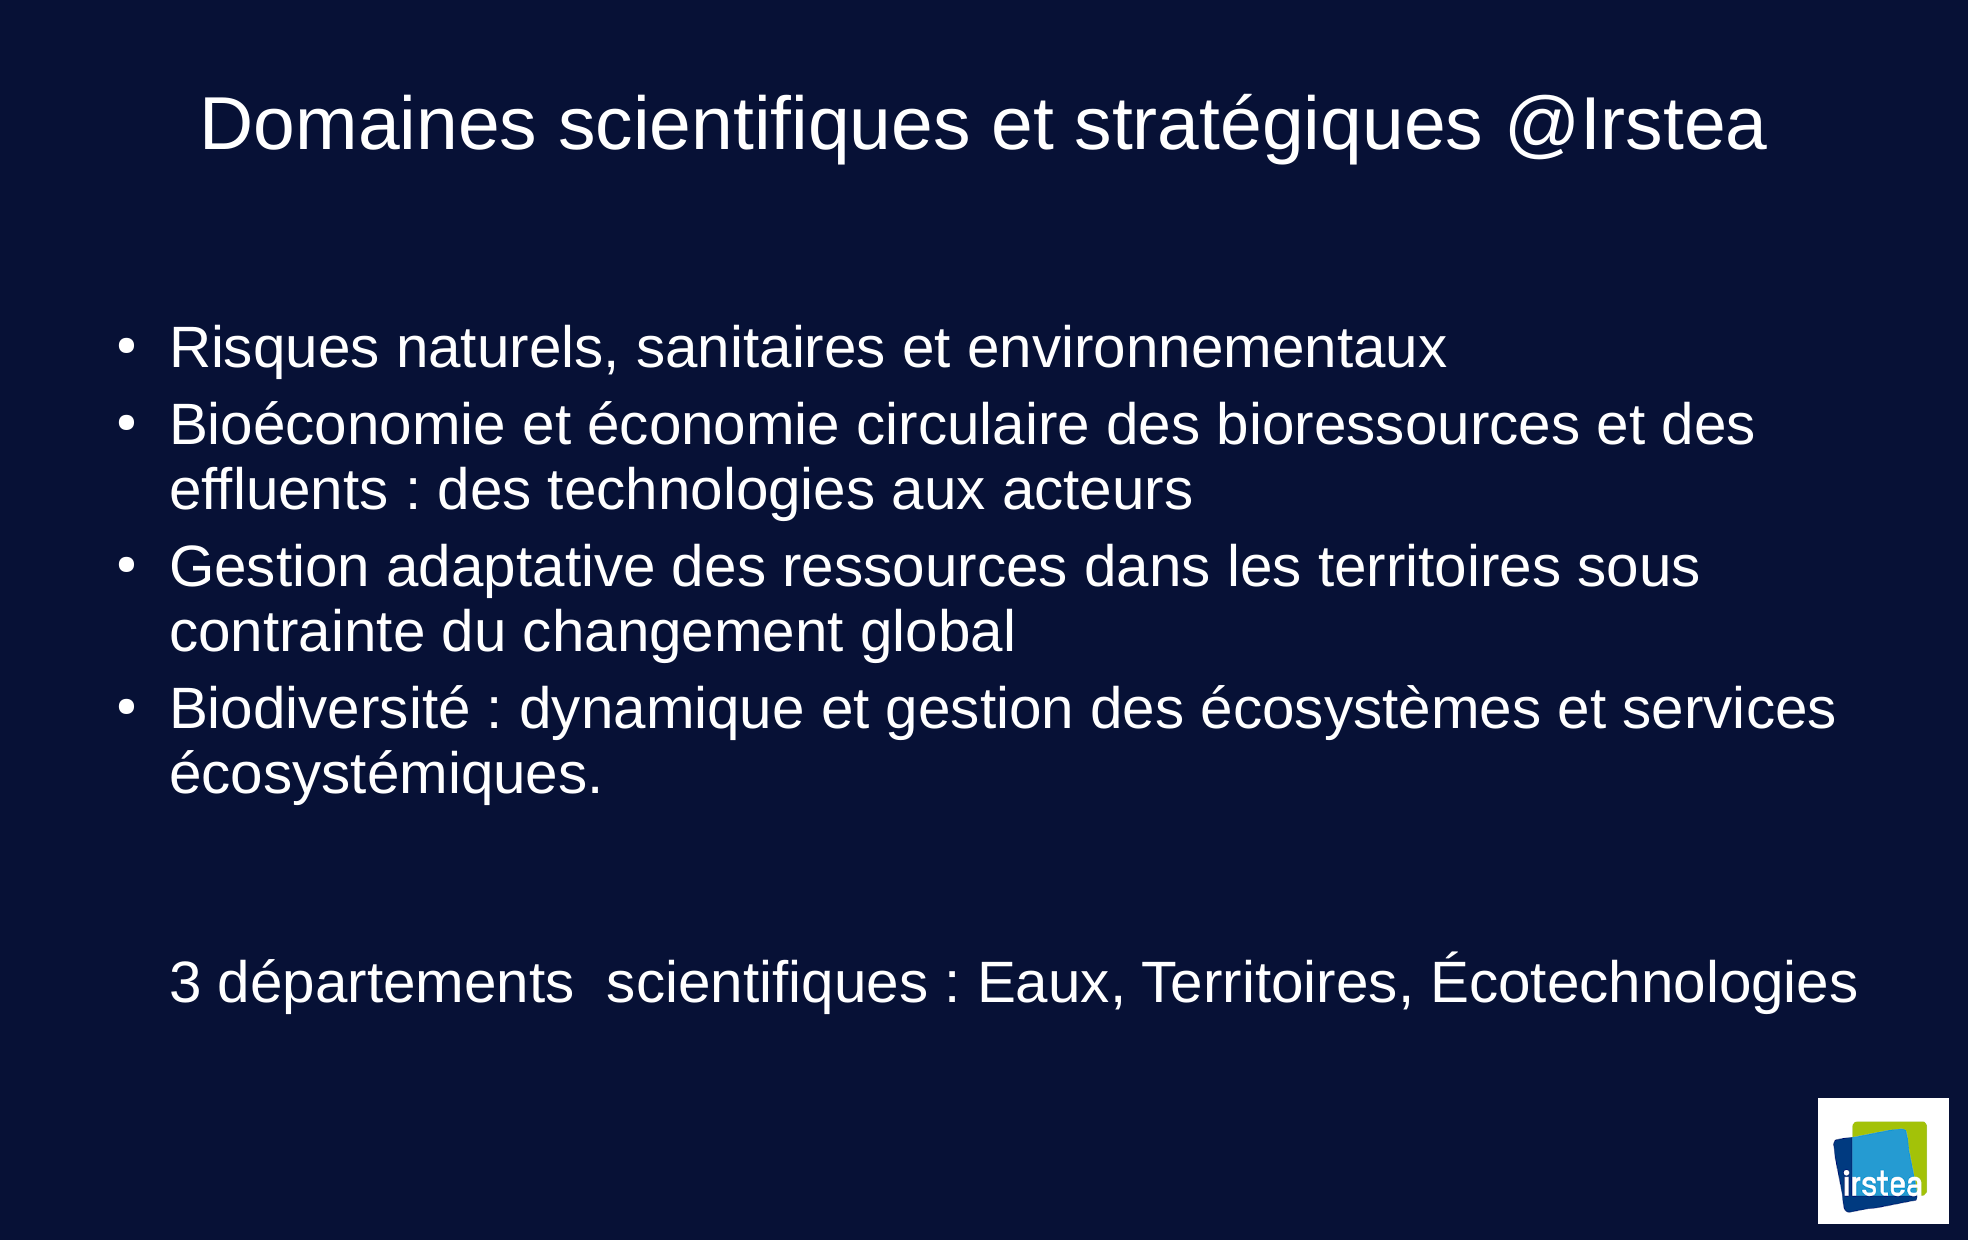

# Domaines scientifiques et stratégiques @Irstea
Risques naturels, sanitaires et environnementaux
Bioéconomie et économie circulaire des bioressources et des effluents : des technologies aux acteurs
Gestion adaptative des ressources dans les territoires sous contrainte du changement global
Biodiversité : dynamique et gestion des écosystèmes et services écosystémiques.
3 départements scientifiques : Eaux, Territoires, Écotechnologies